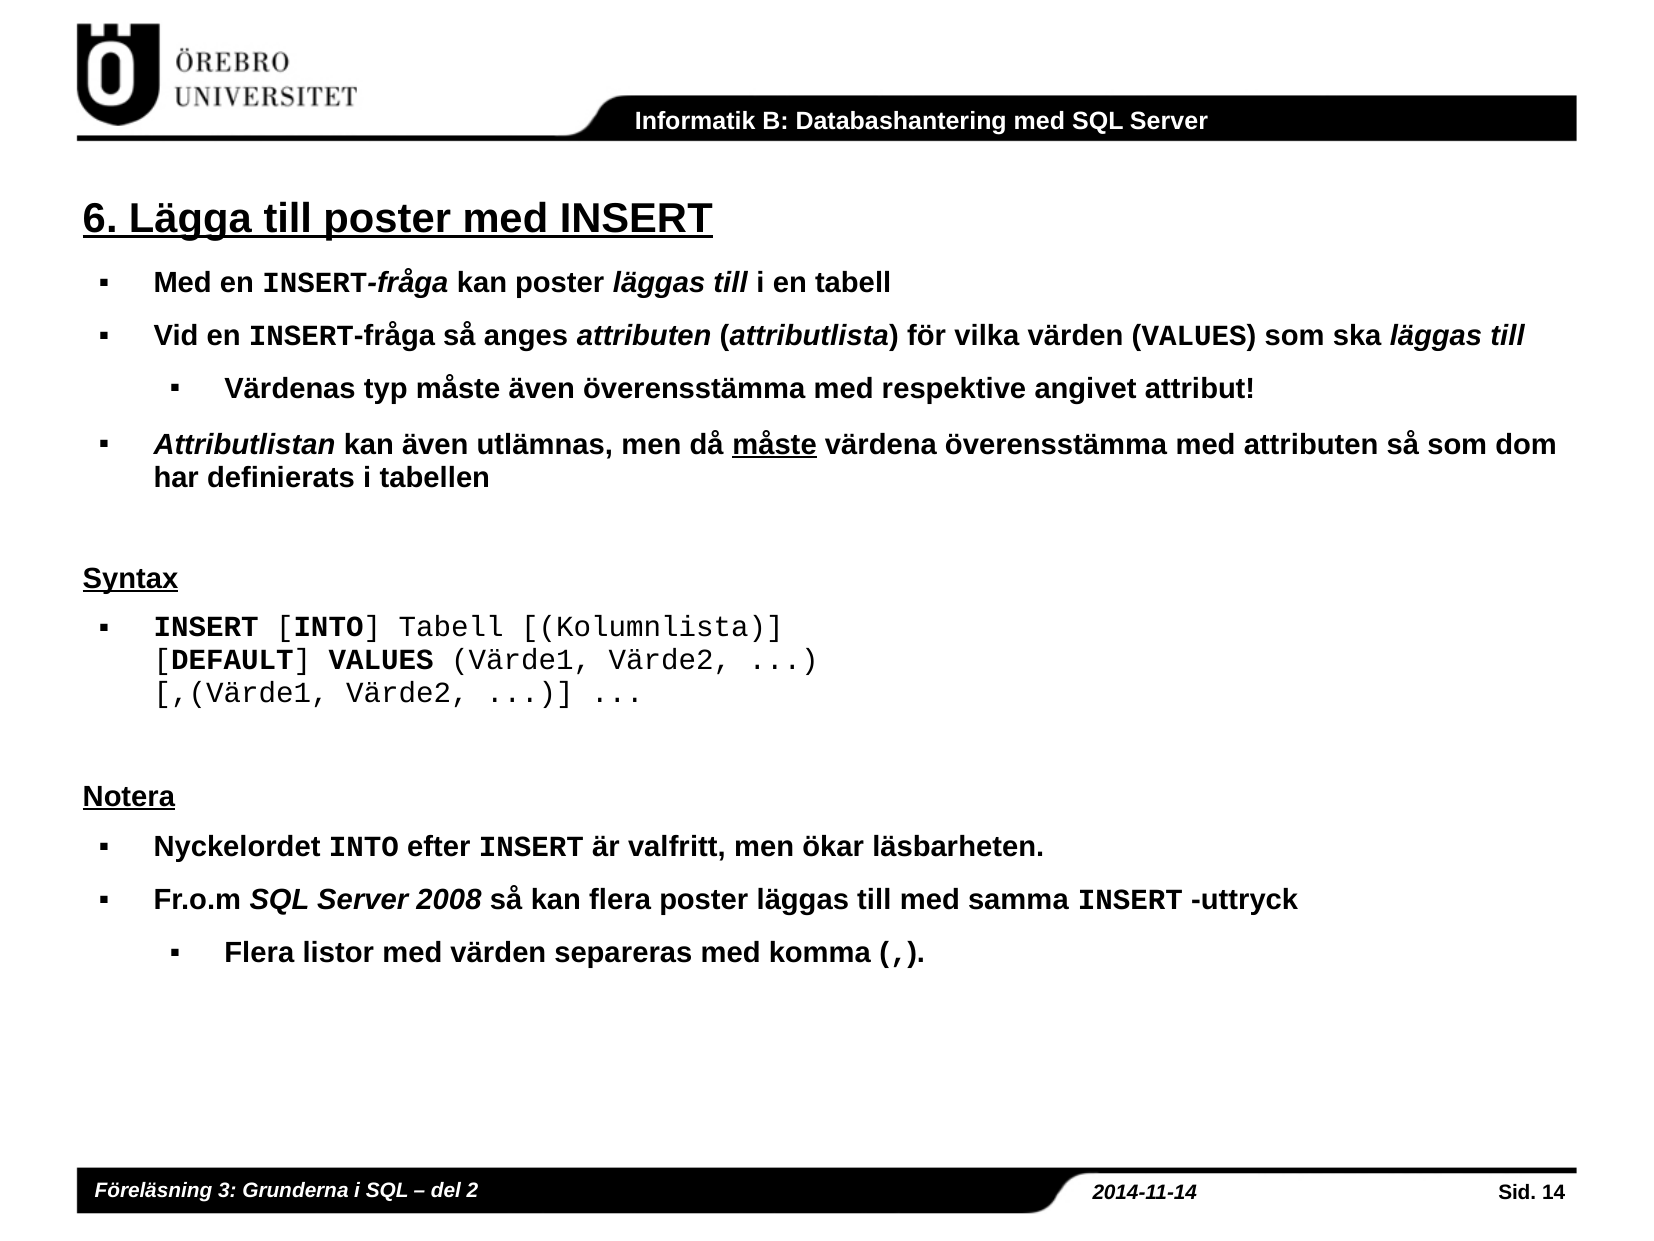

# 6. Lägga till poster med INSERT
Med en INSERT-fråga kan poster läggas till i en tabell
Vid en INSERT-fråga så anges attributen (attributlista) för vilka värden (VALUES) som ska läggas till
Värdenas typ måste även överensstämma med respektive angivet attribut!
Attributlistan kan även utlämnas, men då måste värdena överensstämma med attributen så som dom har definierats i tabellen
Syntax
INSERT [INTO] Tabell [(Kolumnlista)]
[DEFAULT] VALUES (Värde1, Värde2, ...)
[,(Värde1, Värde2, ...)] ...
Notera
Nyckelordet INTO efter INSERT är valfritt, men ökar läsbarheten.
Fr.o.m SQL Server 2008 så kan flera poster läggas till med samma INSERT -uttryck
Flera listor med värden separeras med komma (,).
Föreläsning 3: Grunderna i SQL – del 2
2014-11-14
14